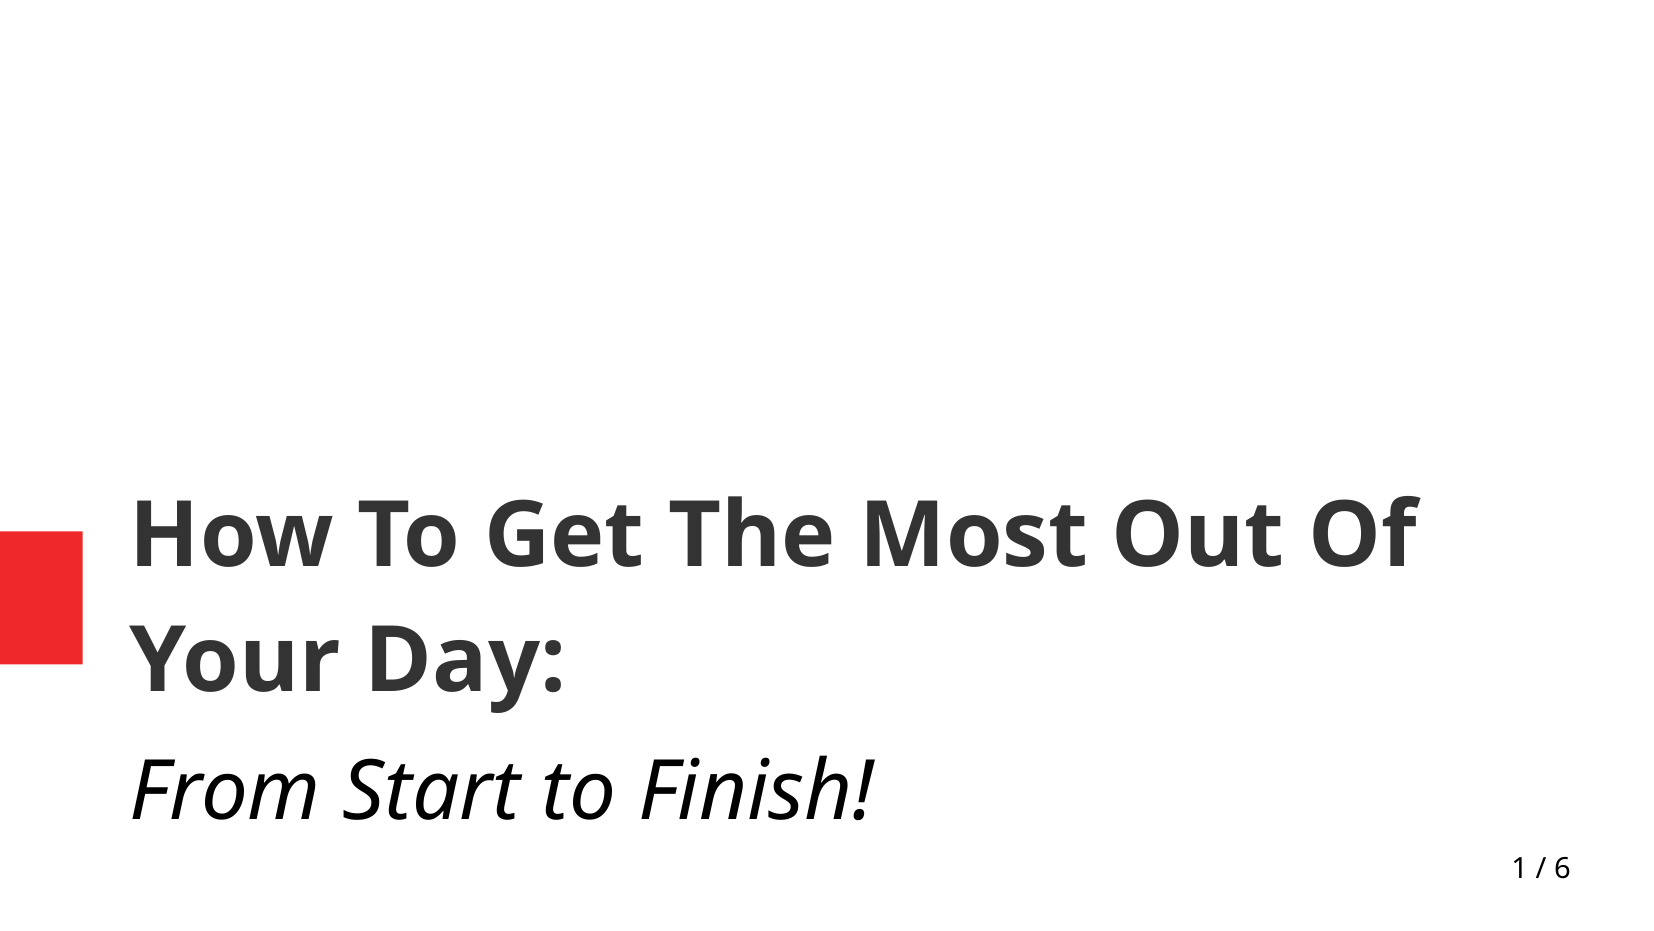

# How To Get The Most Out Of Your Day:
From Start to Finish!
1